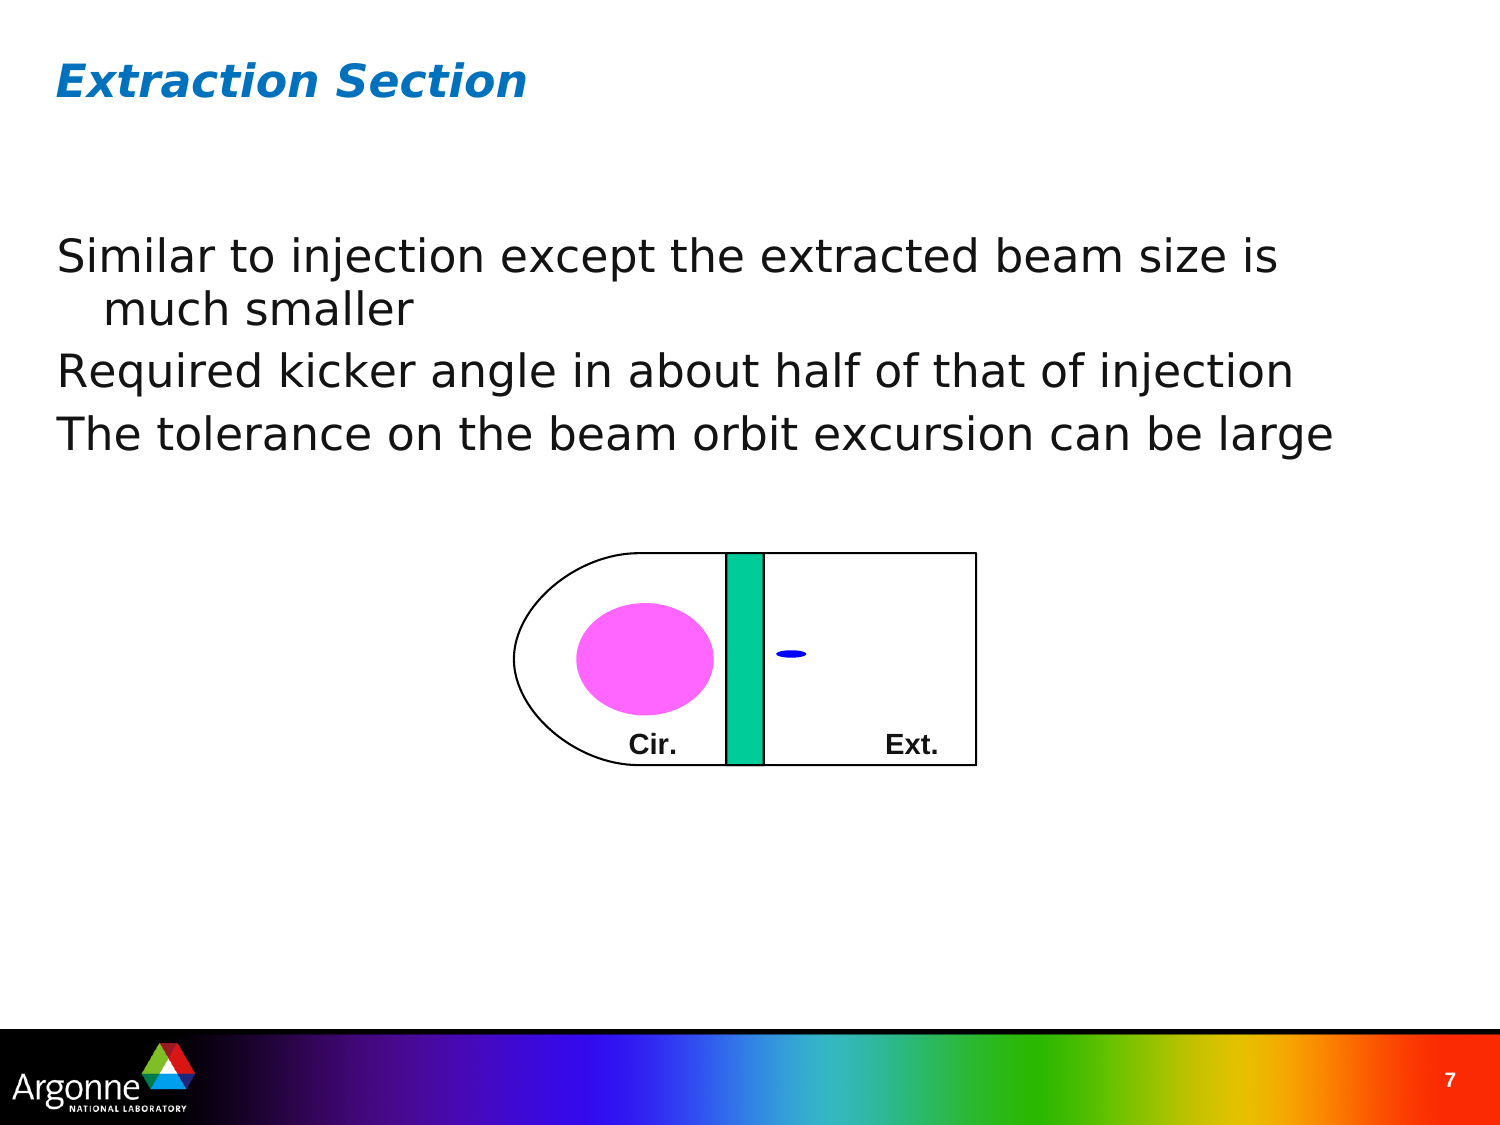

# Extraction Section
Similar to injection except the extracted beam size is much smaller
Required kicker angle in about half of that of injection
The tolerance on the beam orbit excursion can be large
Cir.
Ext.
7